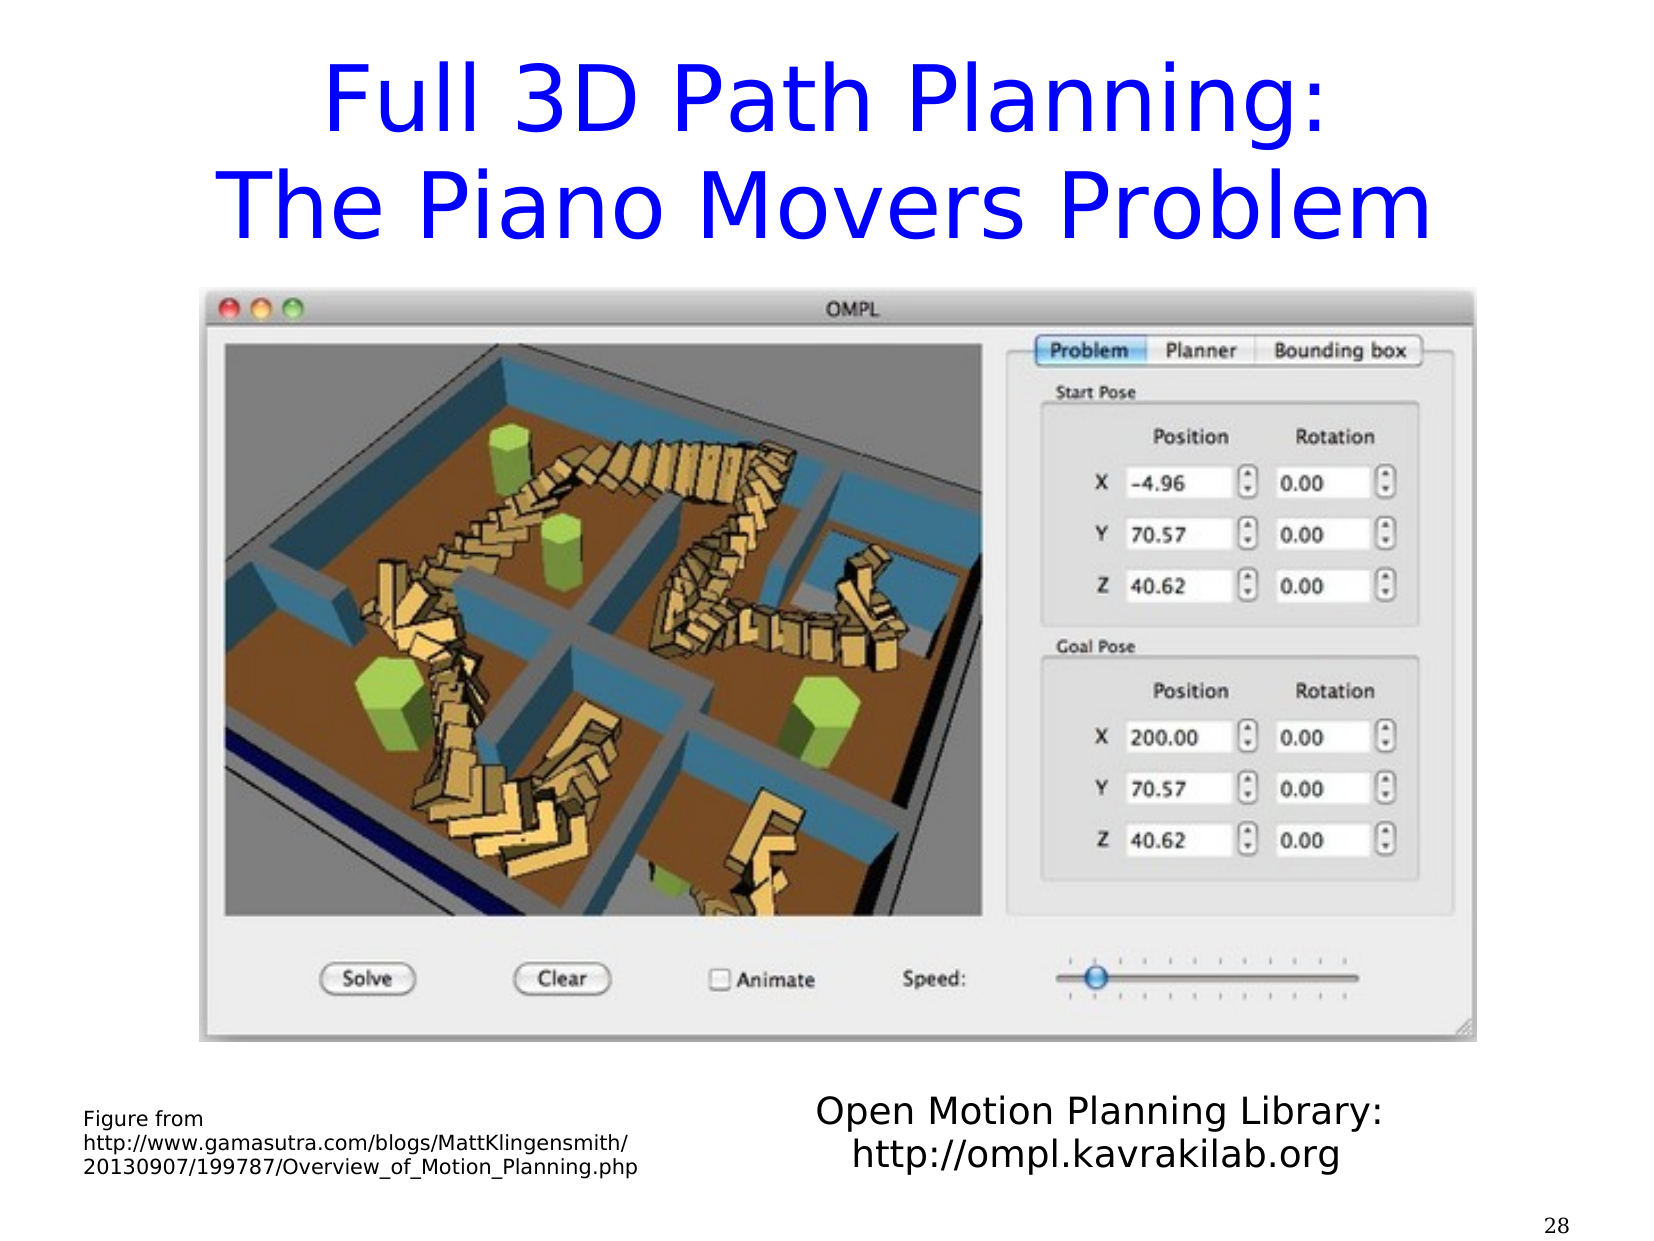

# Full 3D Path Planning: The Piano Movers Problem
Open Motion Planning Library:
 http://ompl.kavrakilab.org
Figure from http://www.gamasutra.com/blogs/MattKlingensmith/
20130907/199787/Overview_of_Motion_Planning.php
28